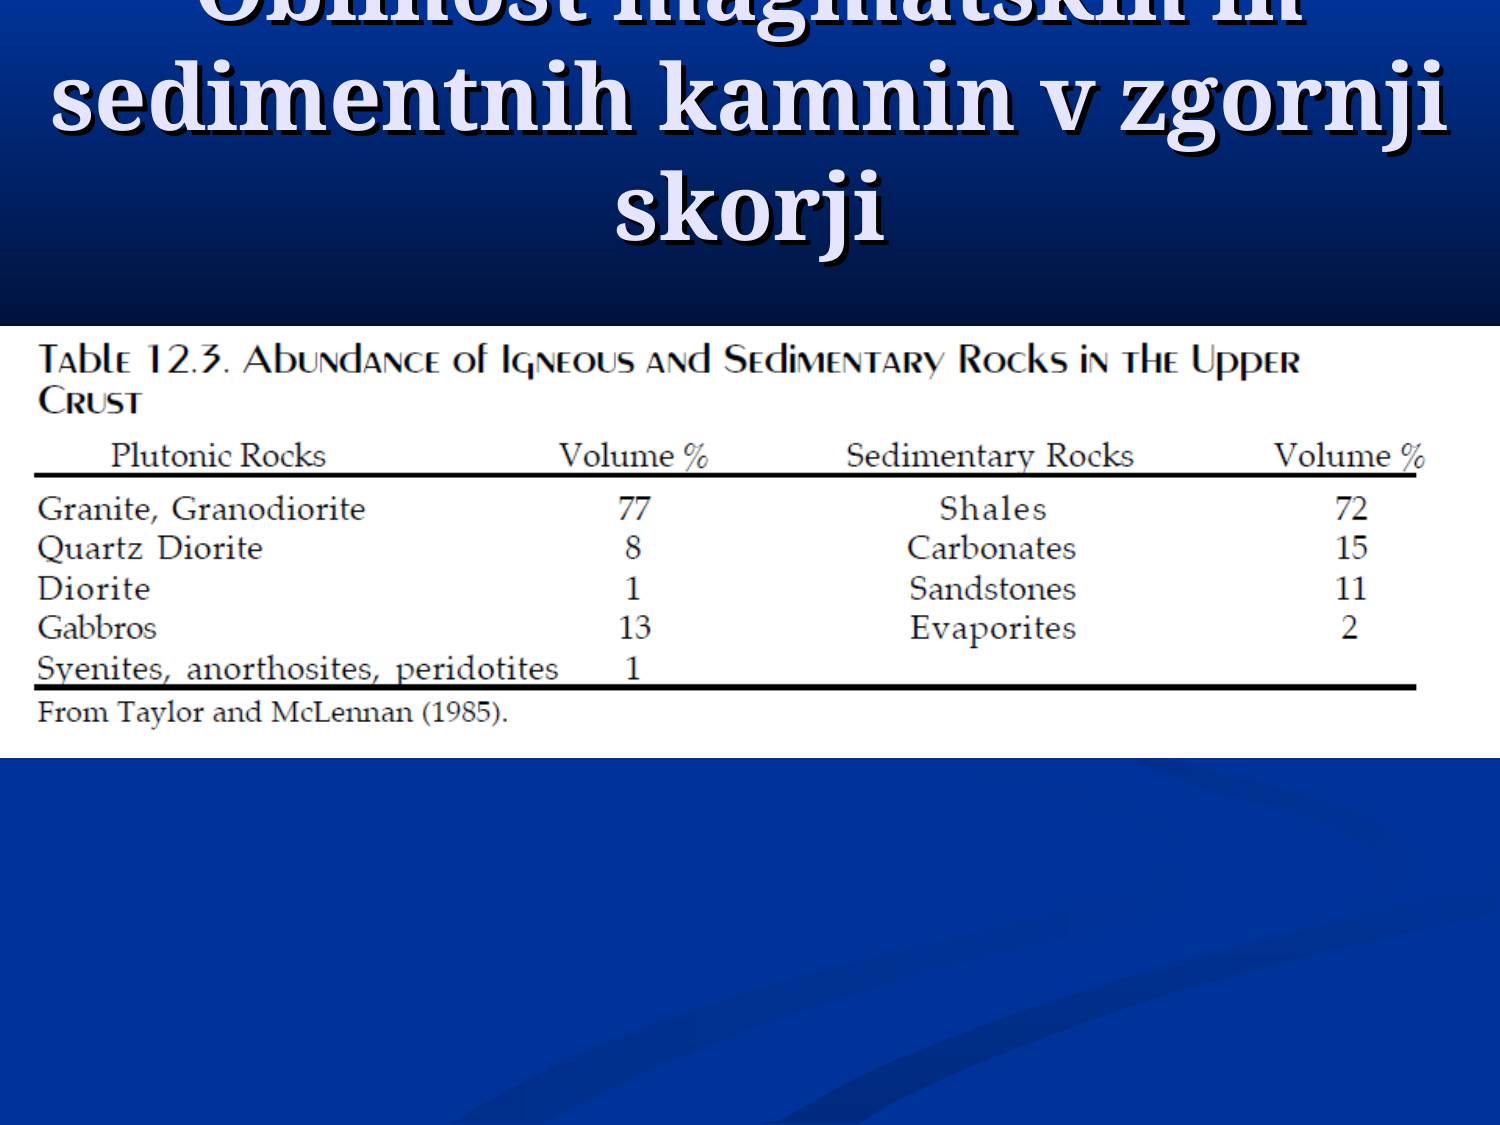

# Obilnost magmatskih in sedimentnih kamnin v zgornji skorji